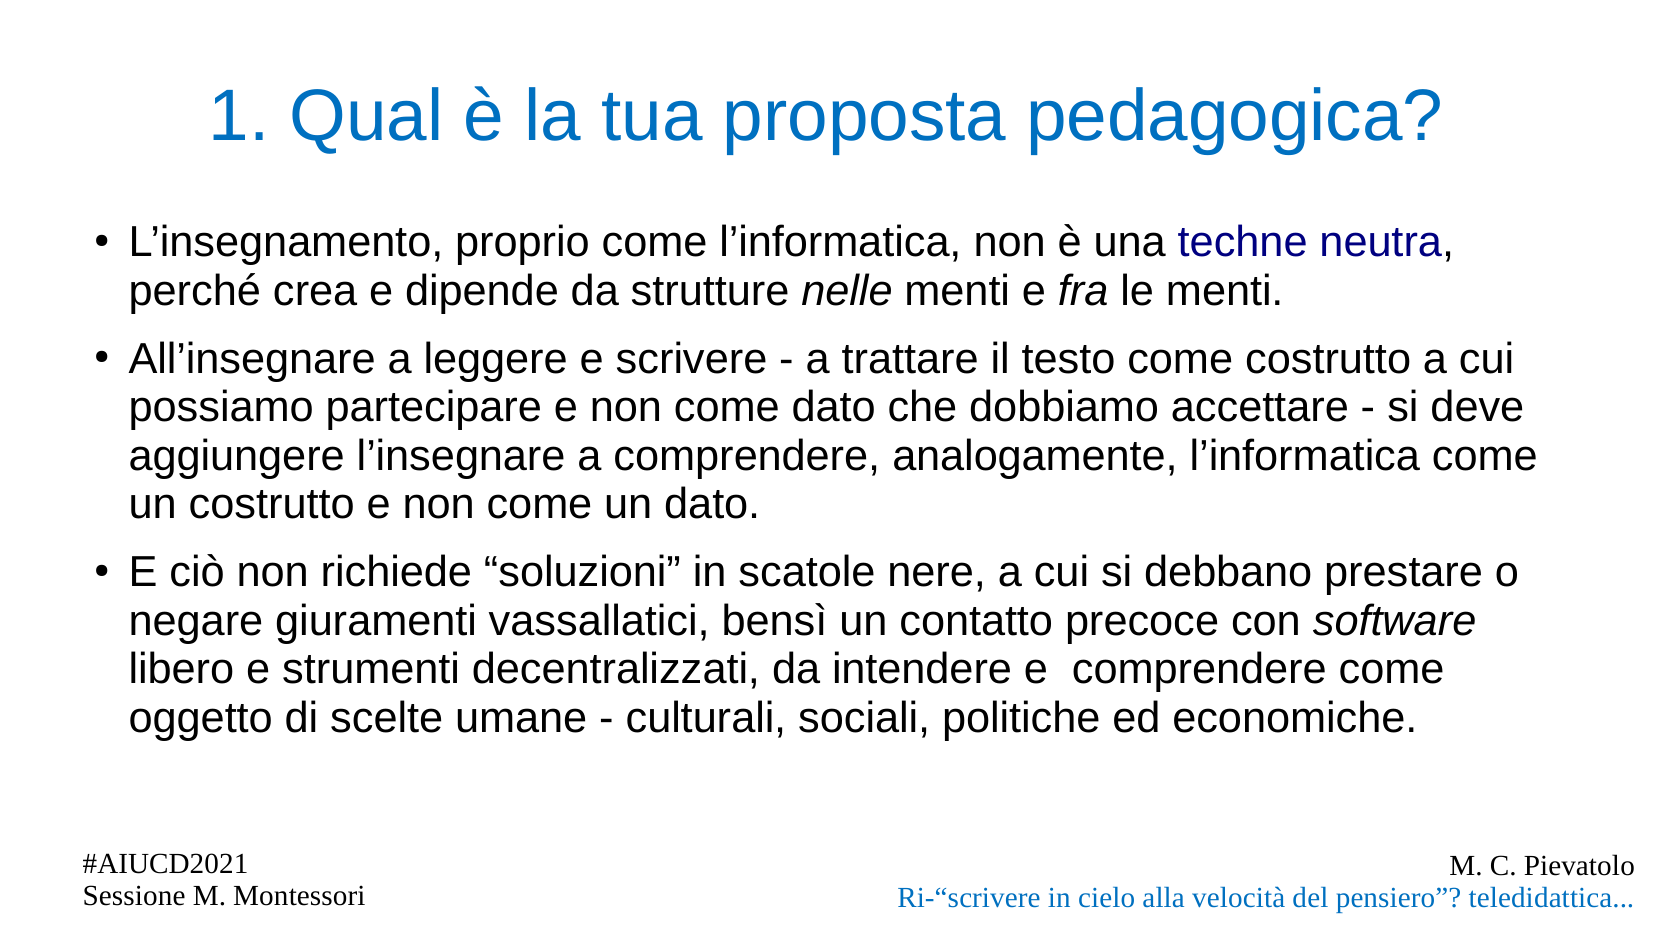

# 1. Qual è la tua proposta pedagogica?
L’insegnamento, proprio come l’informatica, non è una techne neutra, perché crea e dipende da strutture nelle menti e fra le menti.
All’insegnare a leggere e scrivere - a trattare il testo come costrutto a cui possiamo partecipare e non come dato che dobbiamo accettare - si deve aggiungere l’insegnare a comprendere, analogamente, l’informatica come un costrutto e non come un dato.
E ciò non richiede “soluzioni” in scatole nere, a cui si debbano prestare o negare giuramenti vassallatici, bensì un contatto precoce con software libero e strumenti decentralizzati, da intendere e comprendere come oggetto di scelte umane - culturali, sociali, politiche ed economiche.
M. C. Pievatolo
Ri-“scrivere in cielo alla velocità del pensiero”? teledidattica...